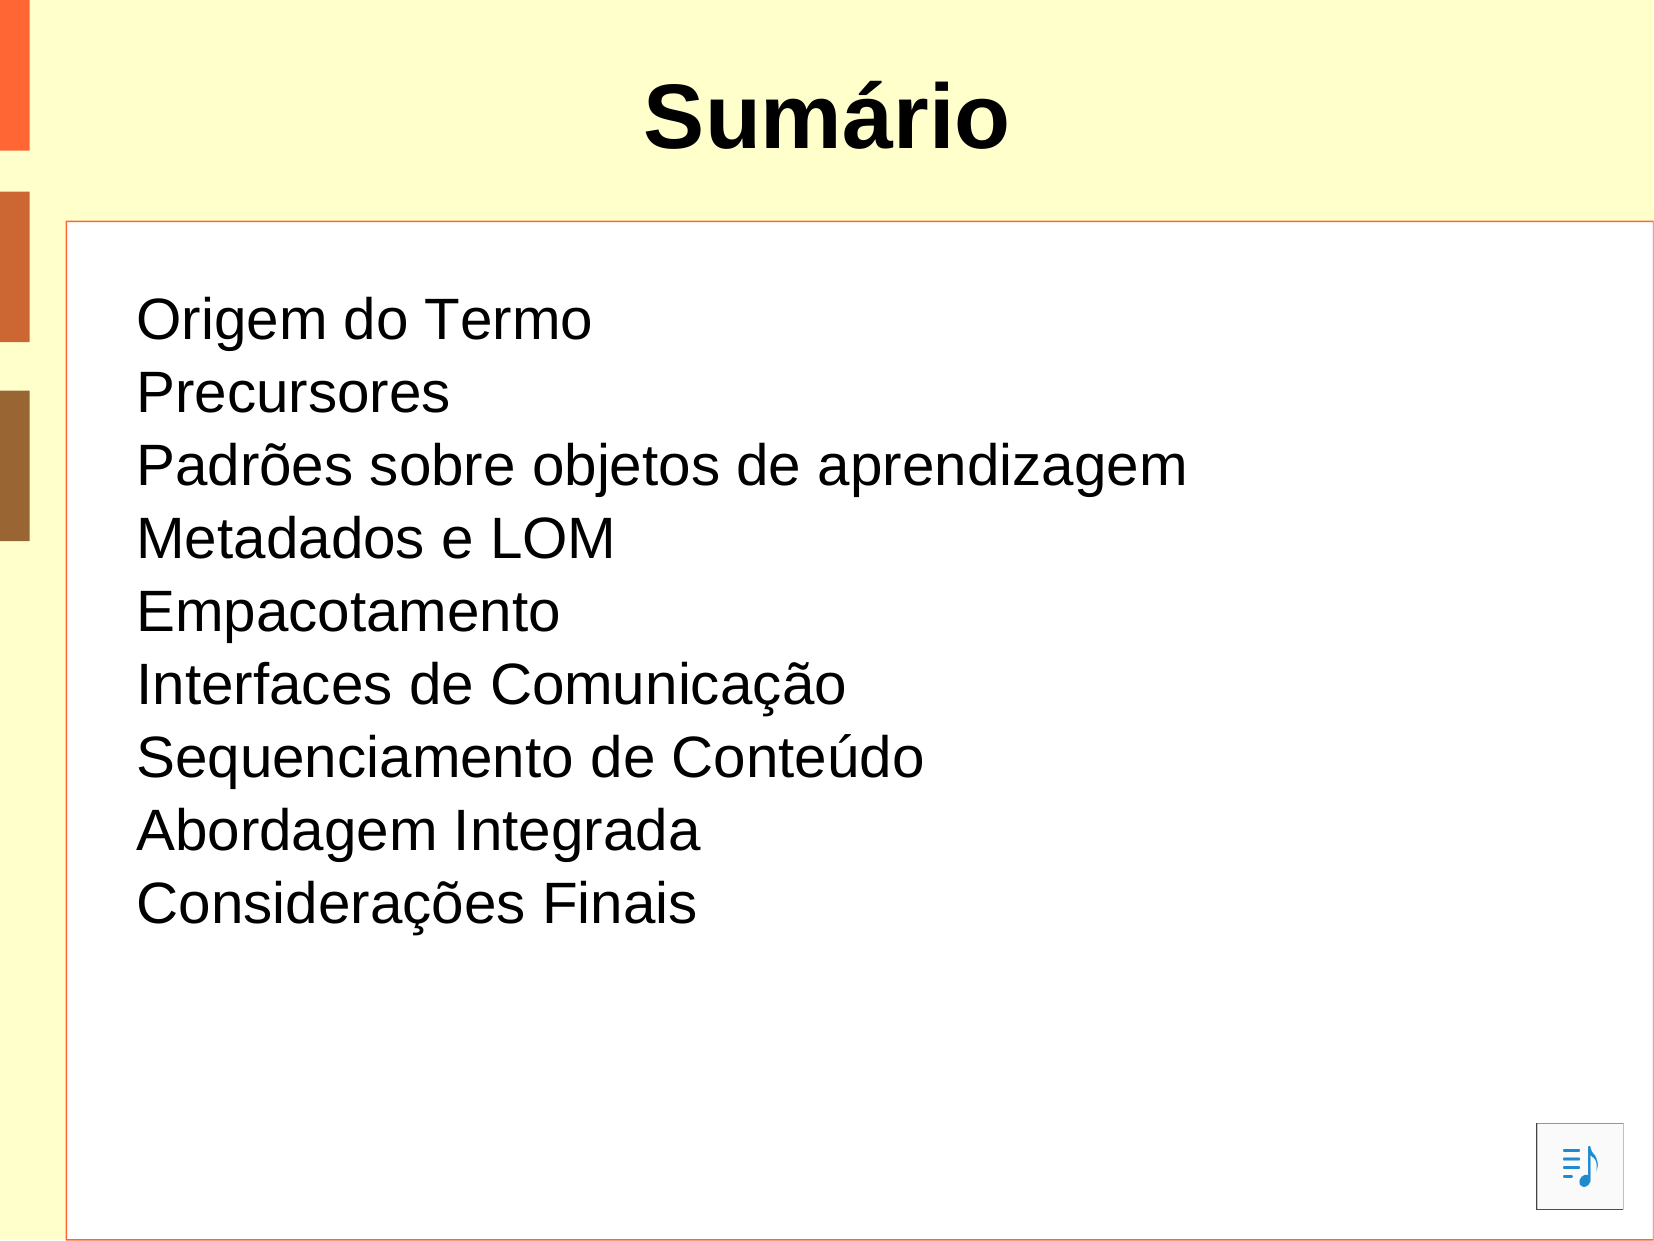

# Sumário
Origem do Termo
Precursores
Padrões sobre objetos de aprendizagem
Metadados e LOM
Empacotamento
Interfaces de Comunicação
Sequenciamento de Conteúdo
Abordagem Integrada
Considerações Finais